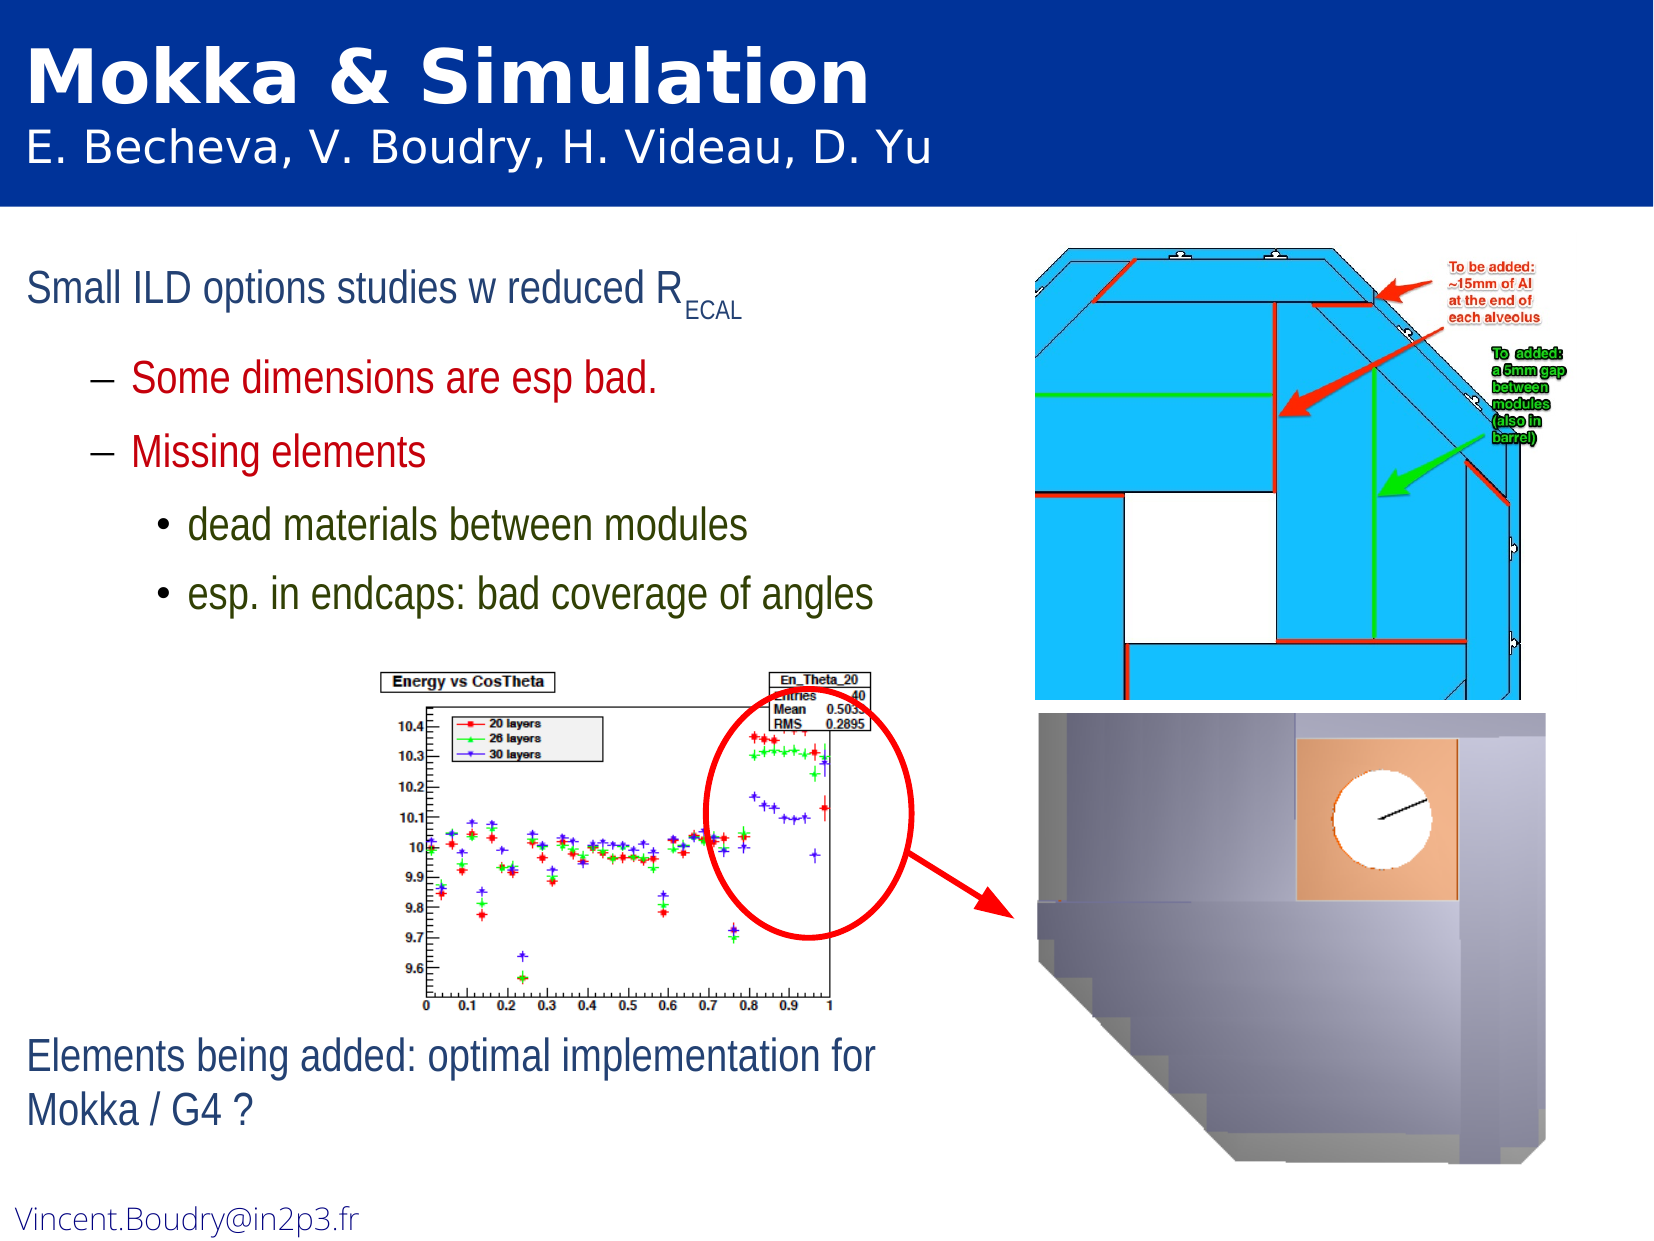

# Mokka & Simulation E. Becheva, V. Boudry, H. Videau, D. Yu
Small ILD options studies w reduced RECAL
Some dimensions are esp bad.
Missing elements
dead materials between modules
esp. in endcaps: bad coverage of angles
Elements being added: optimal implementation for
Mokka / G4 ?